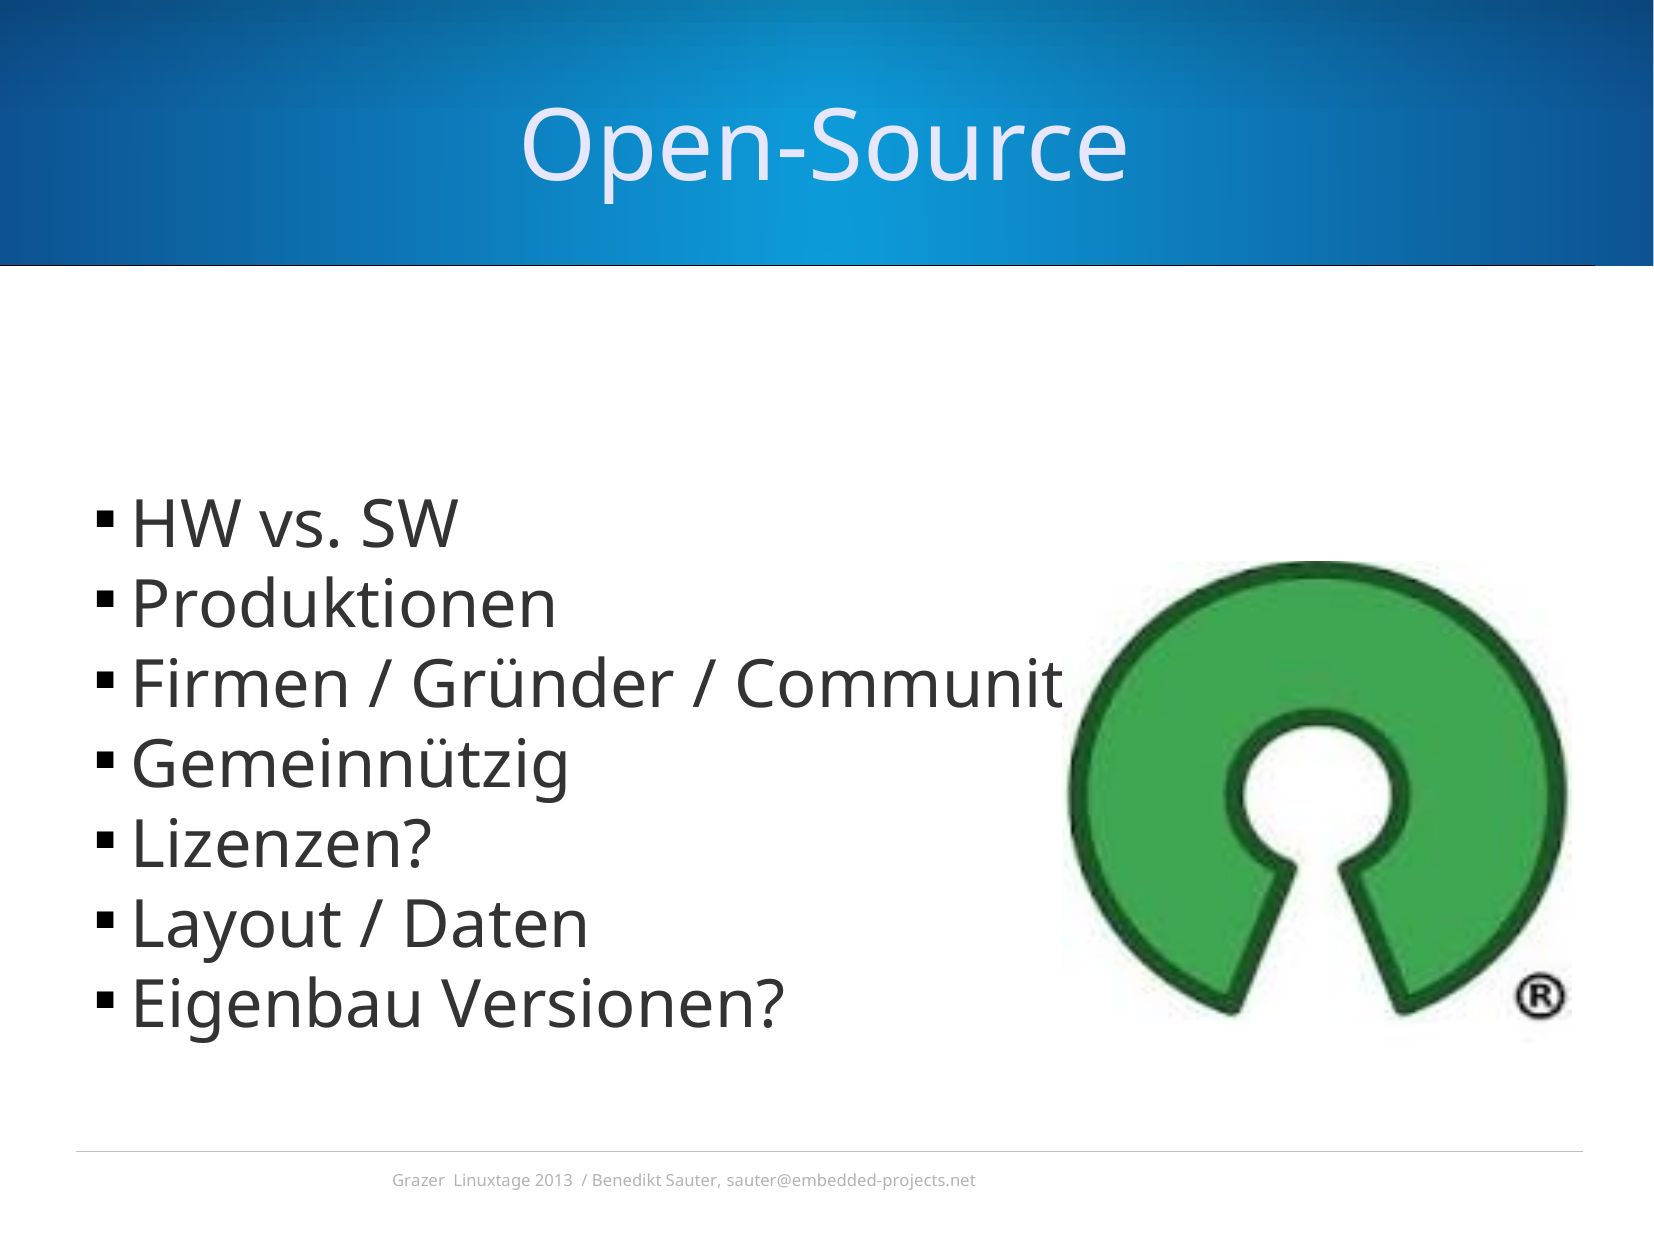

# Open-Source
 HW vs. SW
 Produktionen
 Firmen / Gründer / Community
 Gemeinnützig
 Lizenzen?
 Layout / Daten
 Eigenbau Versionen?